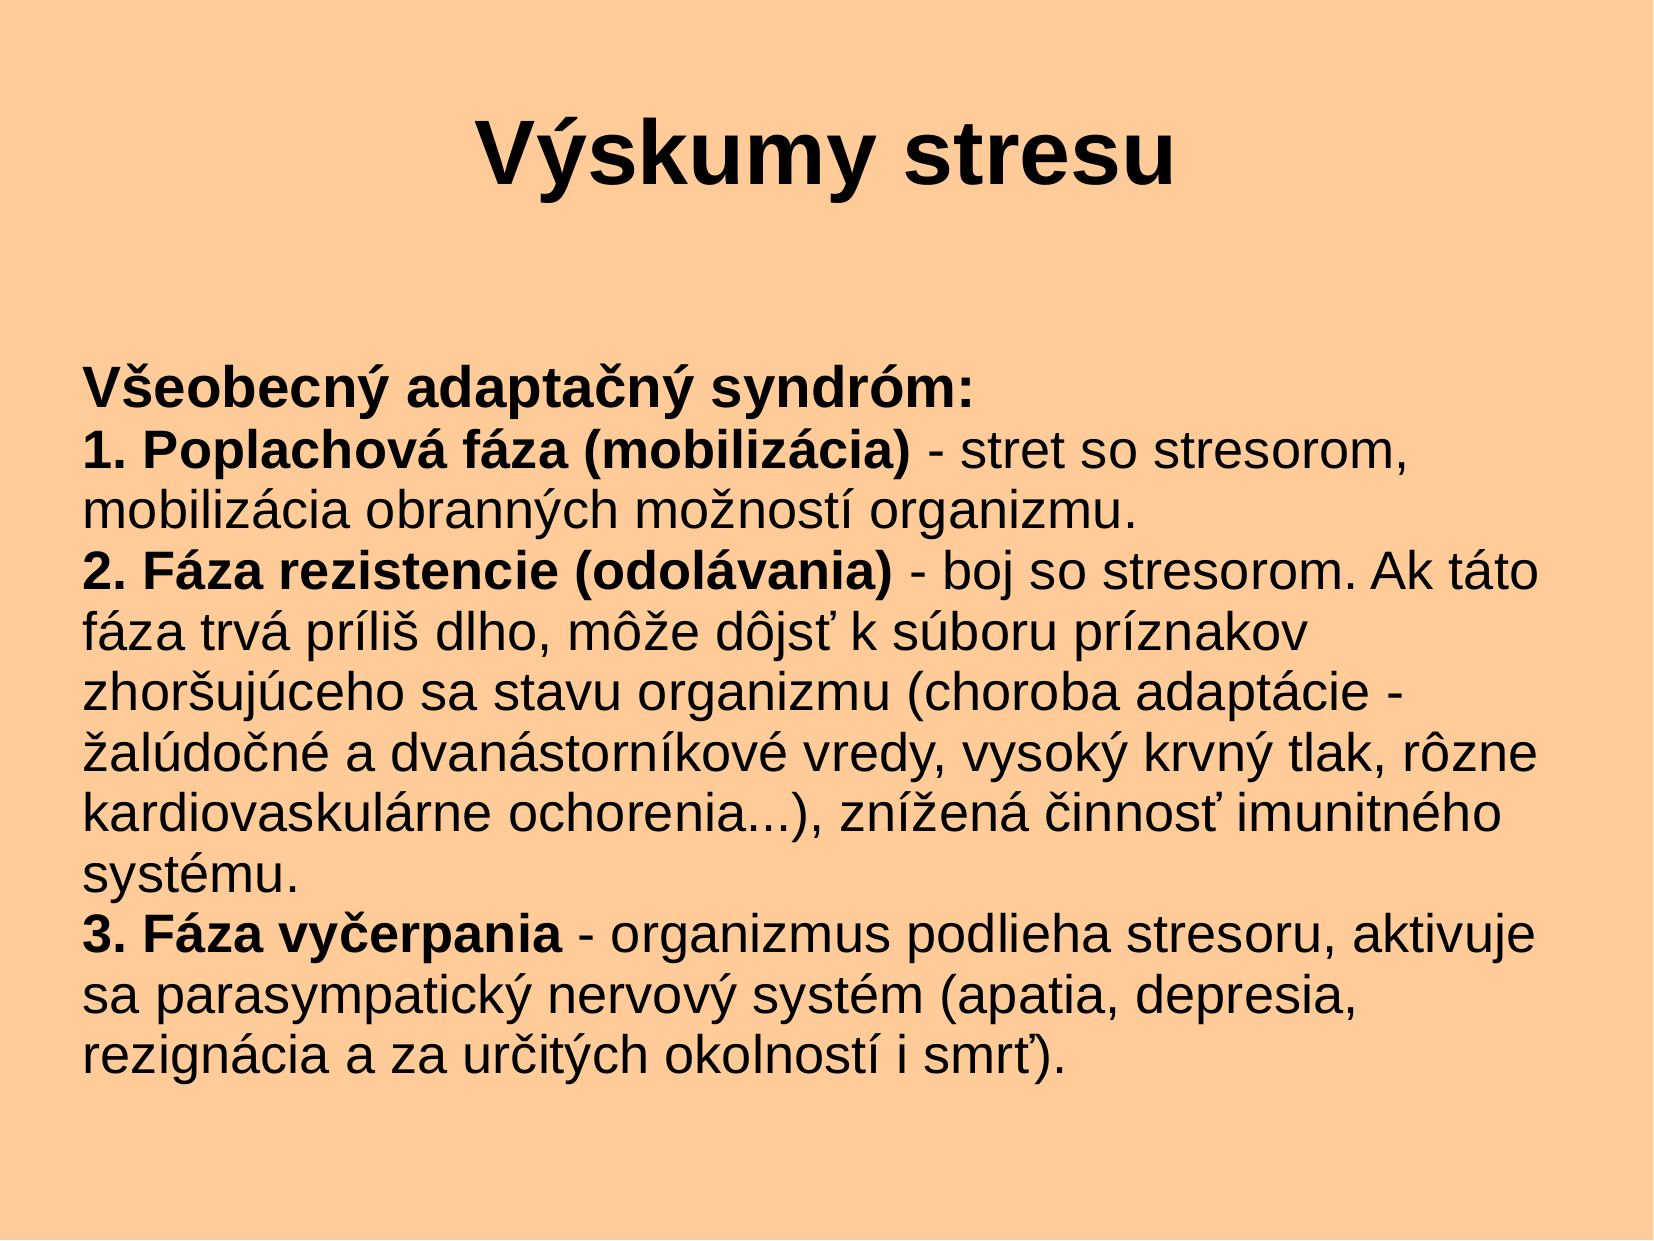

# Výskumy stresu
Všeobecný adaptačný syndróm:
1. Poplachová fáza (mobilizácia) - stret so stresorom, mobilizácia obranných možností organizmu.
2. Fáza rezistencie (odolávania) - boj so stresorom. Ak táto fáza trvá príliš dlho, môže dôjsť k súboru príznakov zhoršujúceho sa stavu organizmu (choroba adaptácie - žalúdočné a dvanástorníkové vredy, vysoký krvný tlak, rôzne kardiovaskulárne ochorenia...), znížená činnosť imunitného systému.
3. Fáza vyčerpania - organizmus podlieha stresoru, aktivuje sa parasympatický nervový systém (apatia, depresia, rezignácia a za určitých okolností i smrť).